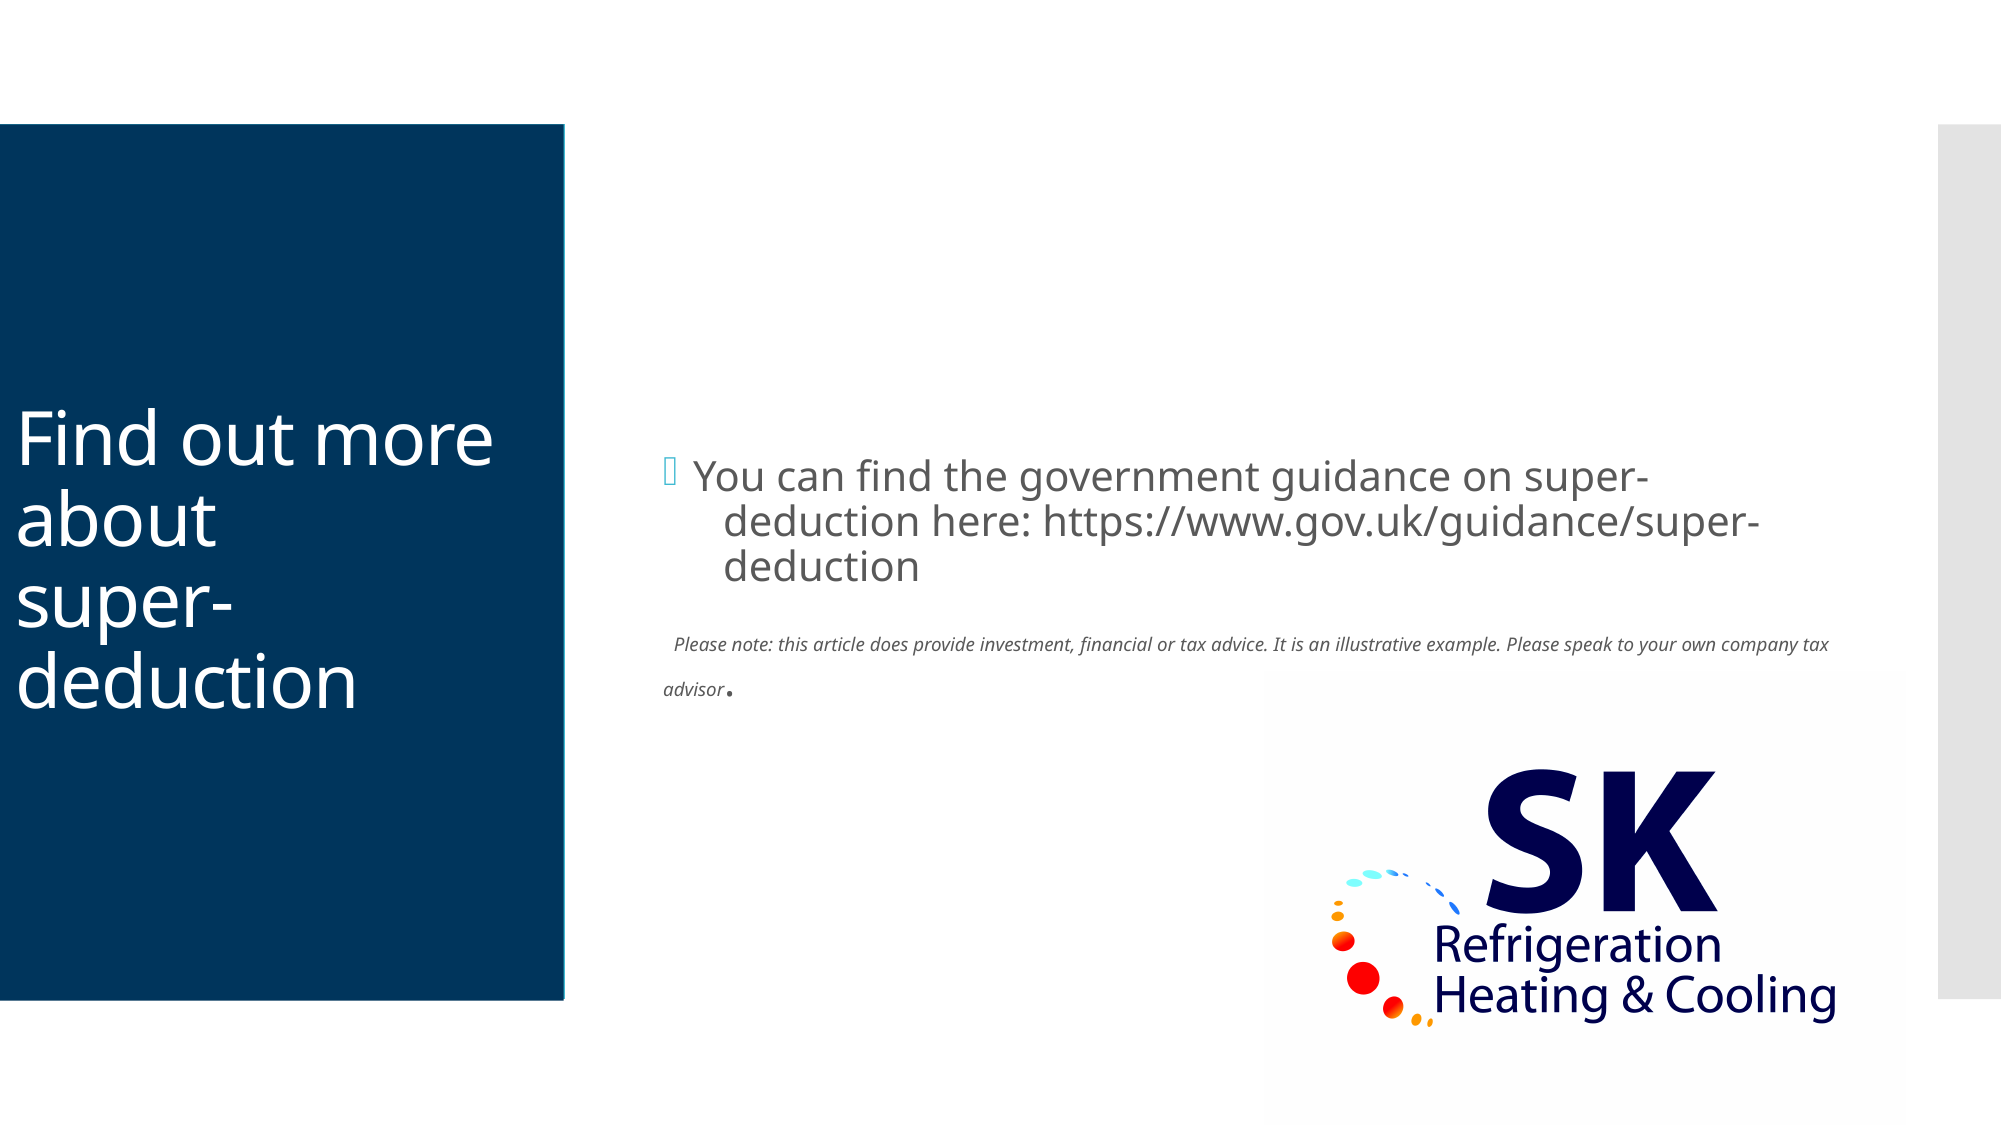

# Find out more about super-deduction
You can find the government guidance on super-deduction here: https://www.gov.uk/guidance/super-deduction
 Please note: this article does provide investment, financial or tax advice. It is an illustrative example. Please speak to your own company tax advisor.